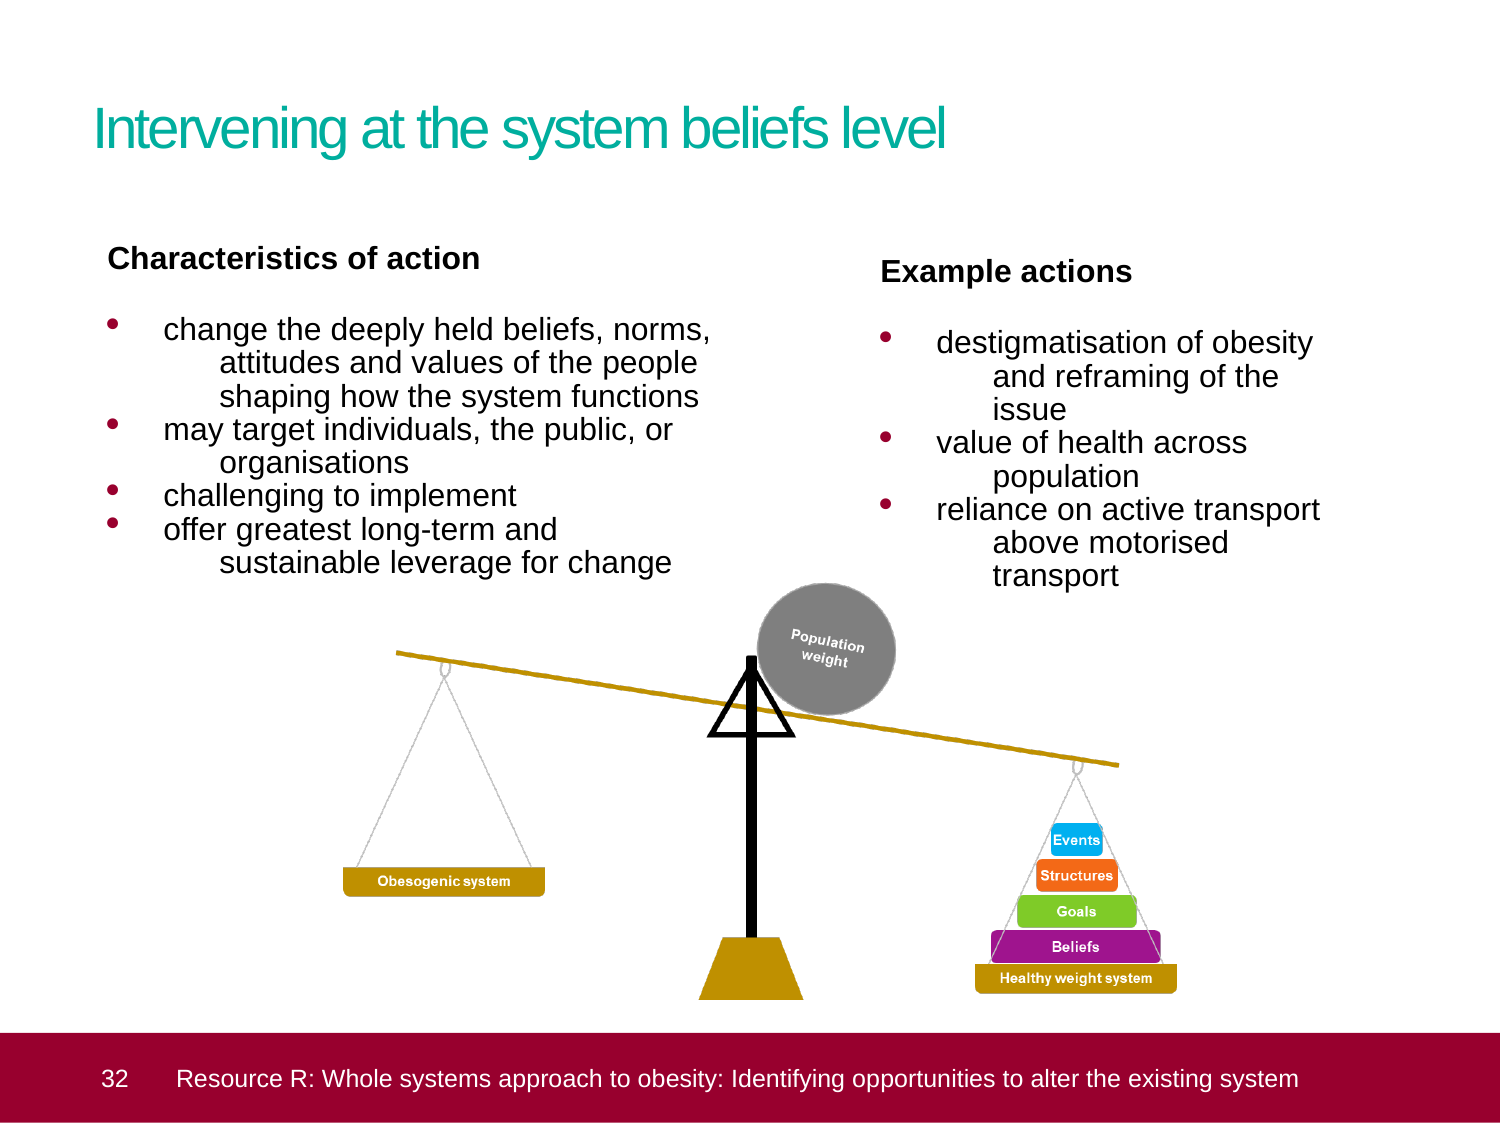

# Intervening at the system beliefs level
Characteristics of action
change the deeply held beliefs, norms, attitudes and values of the people shaping how the system functions
may target individuals, the public, or organisations
challenging to implement
offer greatest long-term and sustainable leverage for change
Example actions
destigmatisation of obesity and reframing of the issue
value of health across population
reliance on active transport above motorised transport
 32
Resource R: Whole systems approach to obesity: Identifying opportunities to alter the existing system